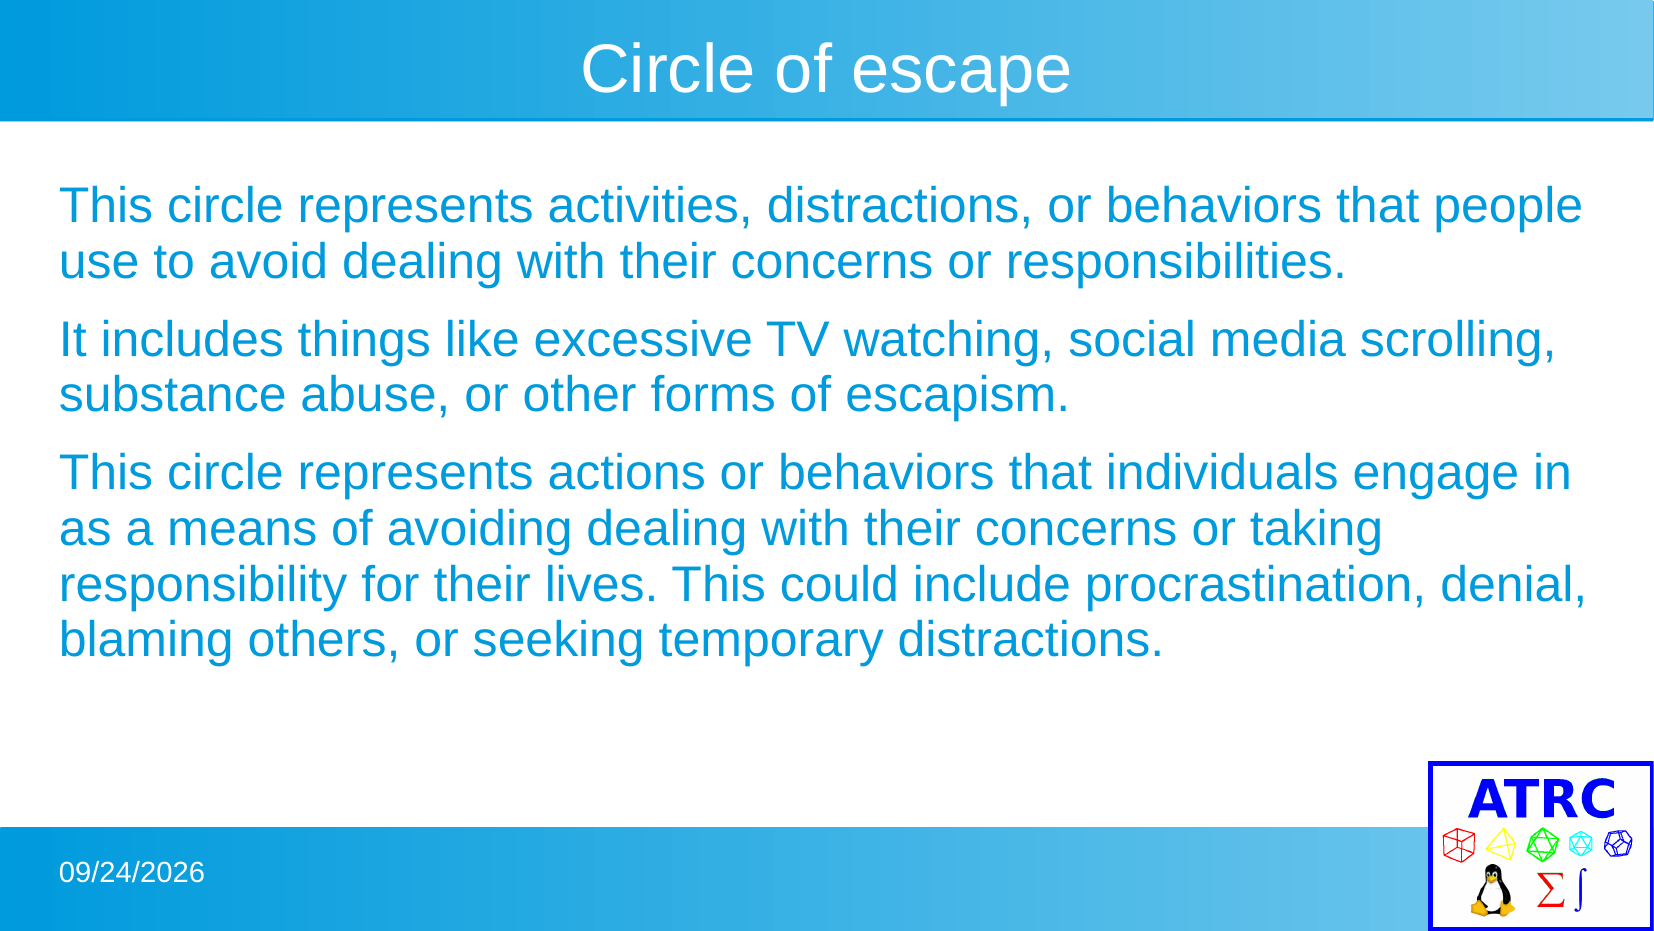

# Circle of escape
This circle represents activities, distractions, or behaviors that people use to avoid dealing with their concerns or responsibilities.
It includes things like excessive TV watching, social media scrolling, substance abuse, or other forms of escapism.
This circle represents actions or behaviors that individuals engage in as a means of avoiding dealing with their concerns or taking responsibility for their lives. This could include procrastination, denial, blaming others, or seeking temporary distractions.
7